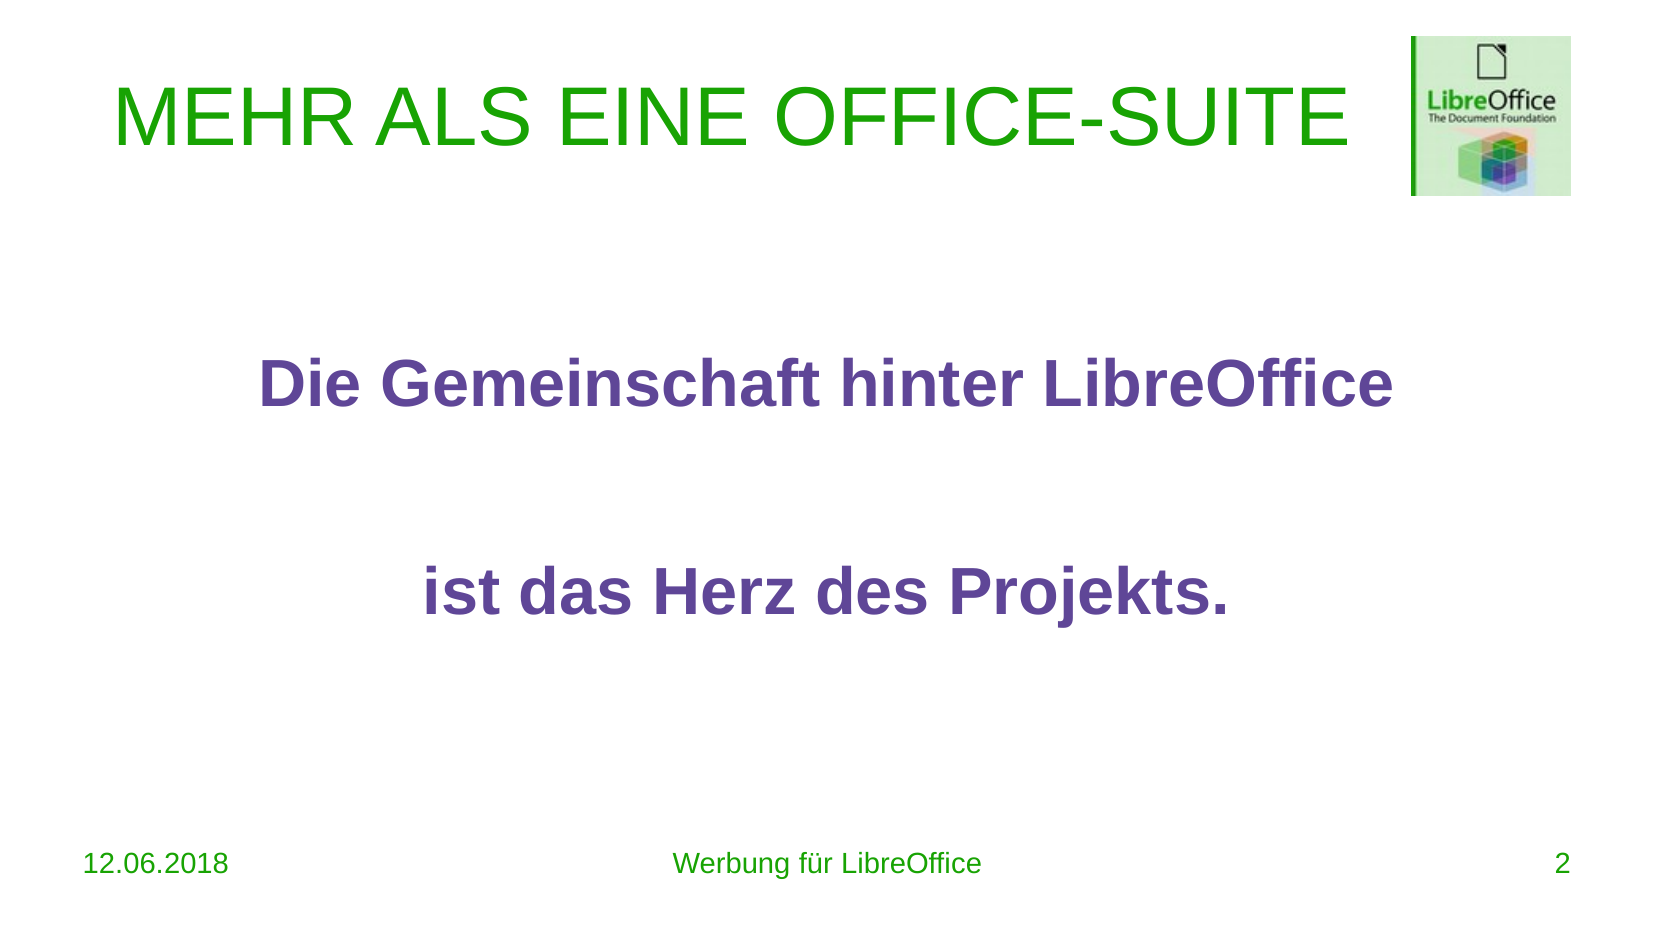

# MEHR ALS EINE OFFICE-SUITE
Die Gemeinschaft hinter LibreOffice
ist das Herz des Projekts.
12.06.2018
Werbung für LibreOffice
2